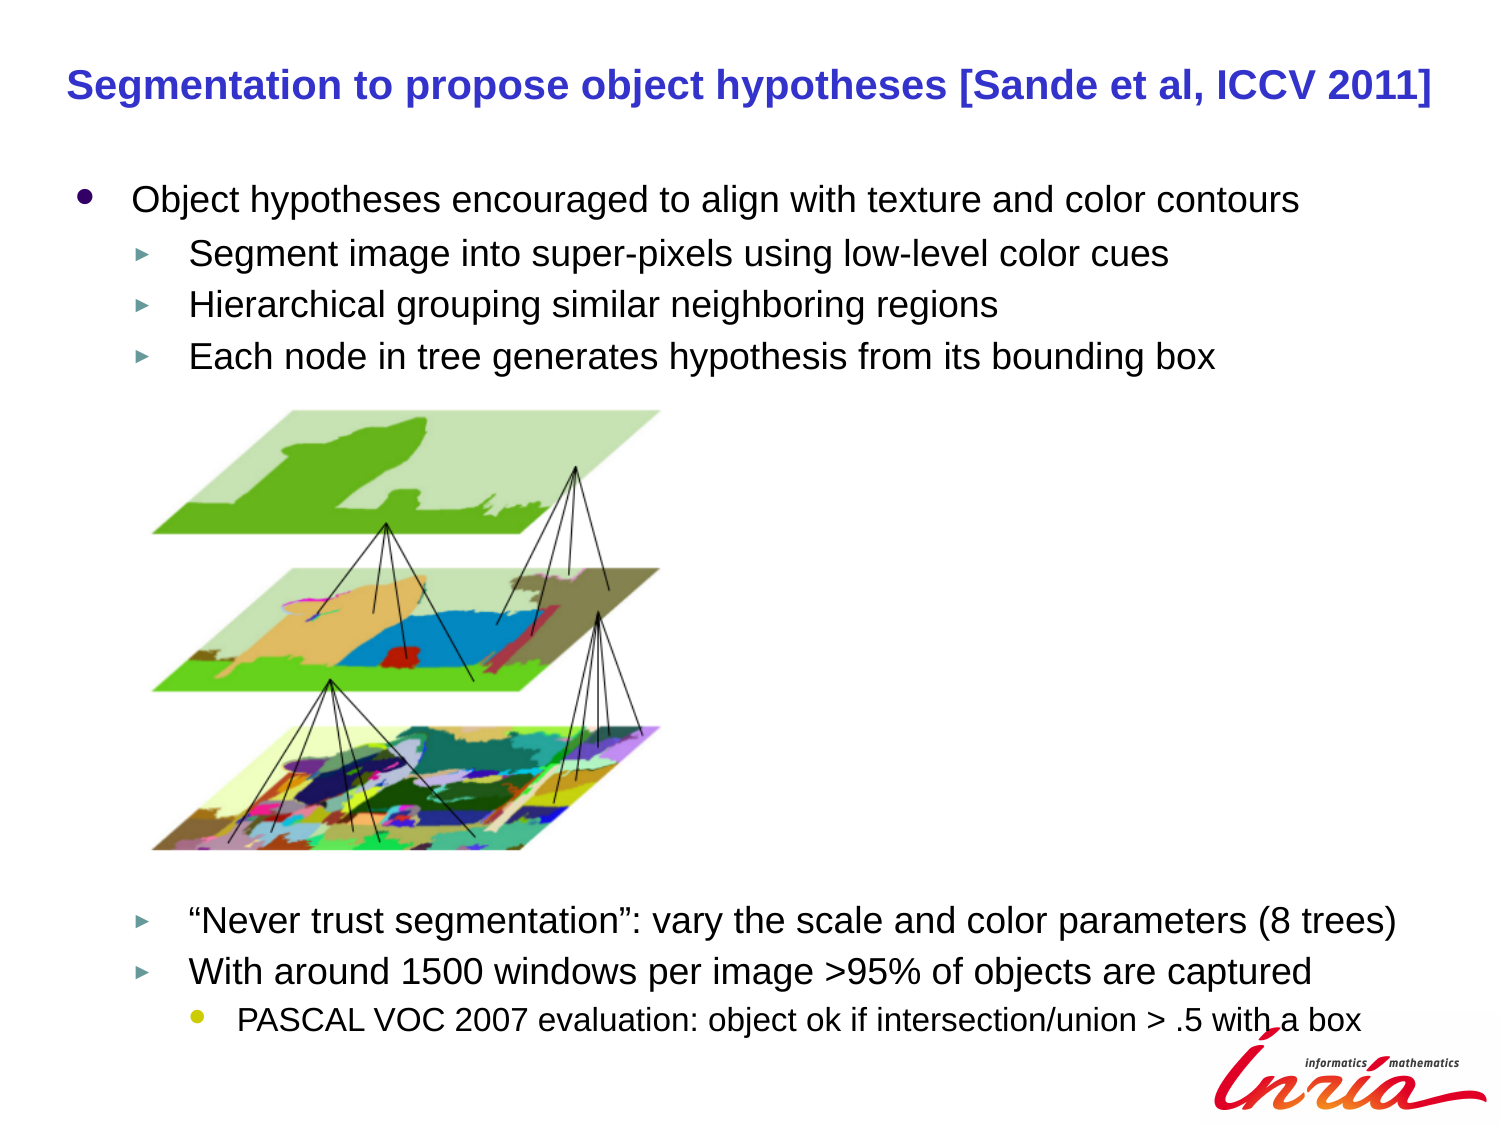

# Segmentation to propose object hypotheses [Sande et al, ICCV 2011]
Object hypotheses encouraged to align with texture and color contours
Segment image into super-pixels using low-level color cues
Hierarchical grouping similar neighboring regions
Each node in tree generates hypothesis from its bounding box
“Never trust segmentation”: vary the scale and color parameters (8 trees)
With around 1500 windows per image >95% of objects are captured
PASCAL VOC 2007 evaluation: object ok if intersection/union > .5 with a box